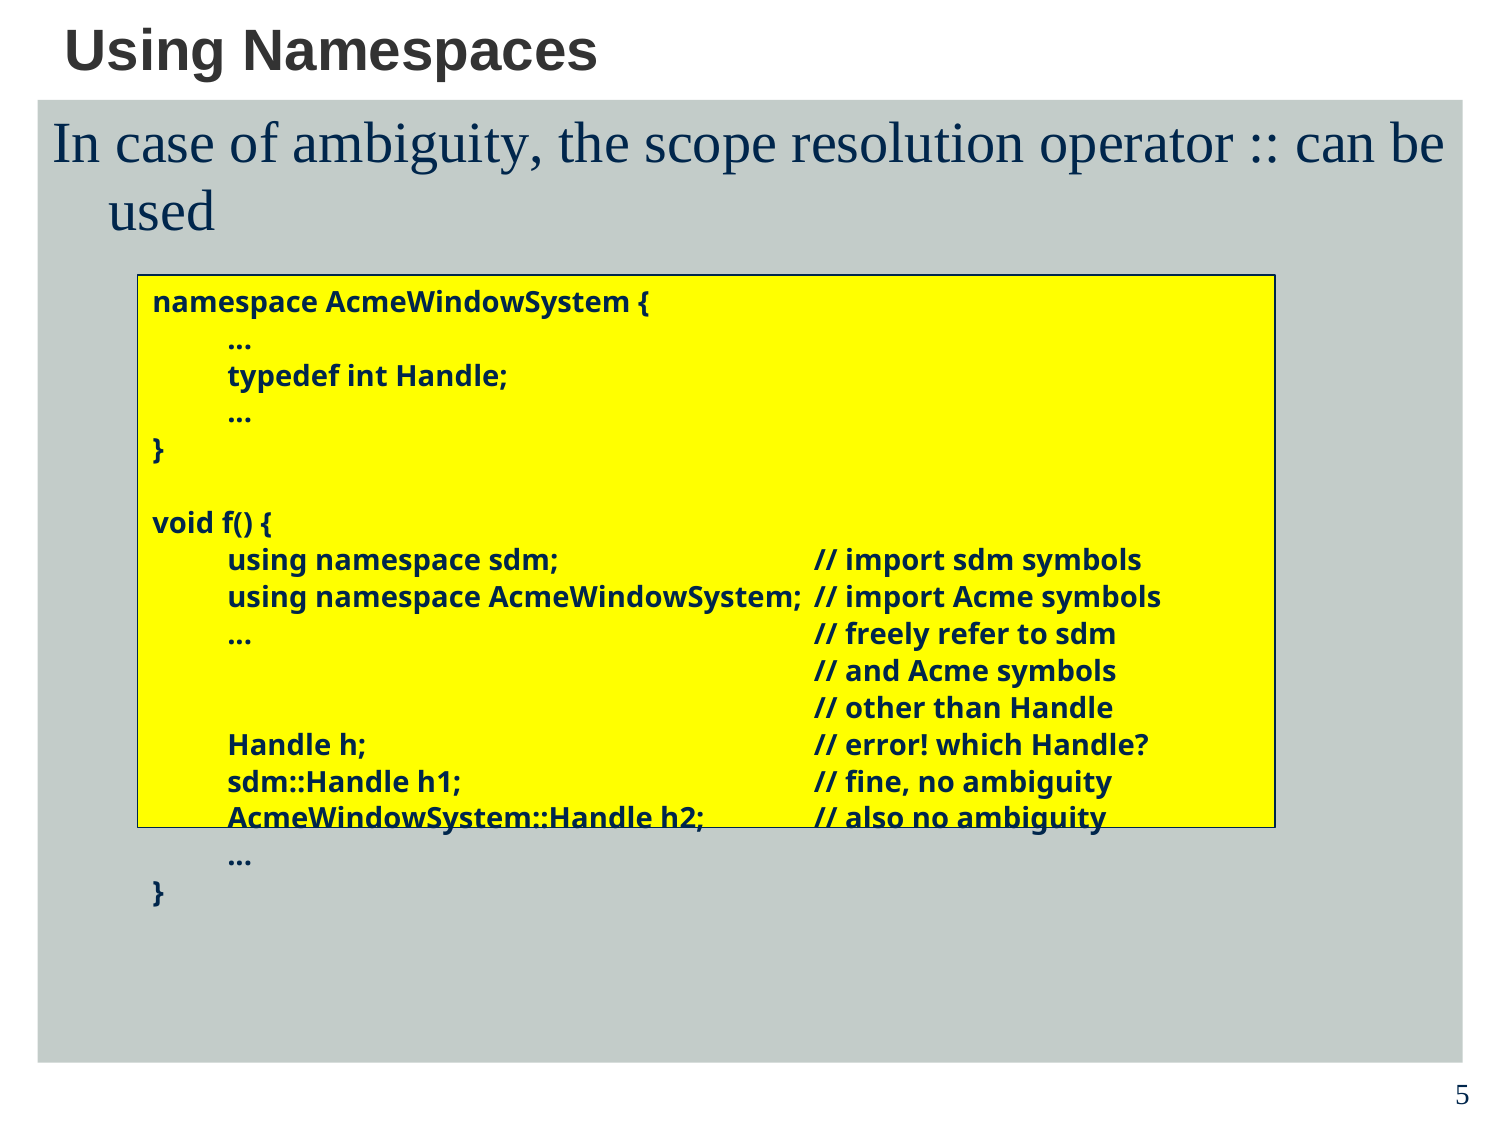

# Using Namespaces
In case of ambiguity, the scope resolution operator :: can be used
namespace AcmeWindowSystem {
	...
	typedef int Handle;
	...
}
void f() {
	using namespace sdm; 	// import sdm symbols
	using namespace AcmeWindowSystem;	// import Acme symbols
	... 	// freely refer to sdm
		// and Acme symbols
		// other than Handle
	Handle h; 	// error! which Handle?
	sdm::Handle h1; 	// fine, no ambiguity
	AcmeWindowSystem::Handle h2; 	// also no ambiguity
	...
}